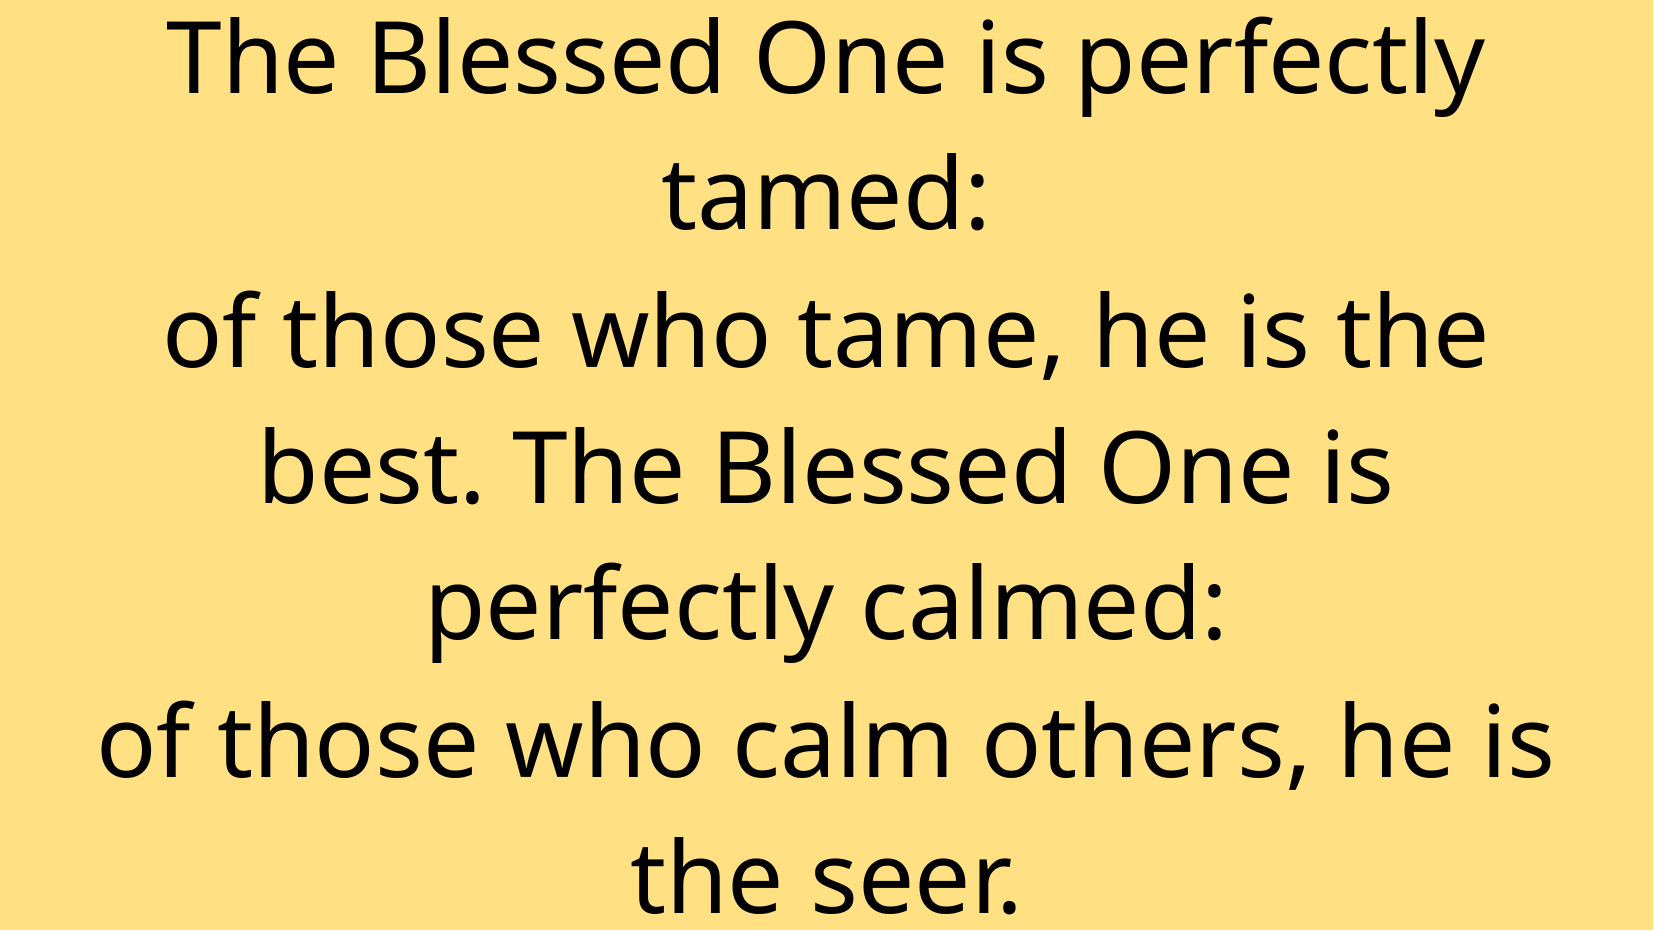

# The Blessed One is perfectly tamed:
of those who tame, he is the best. The Blessed One is perfectly calmed:
of those who calm others, he is the seer.